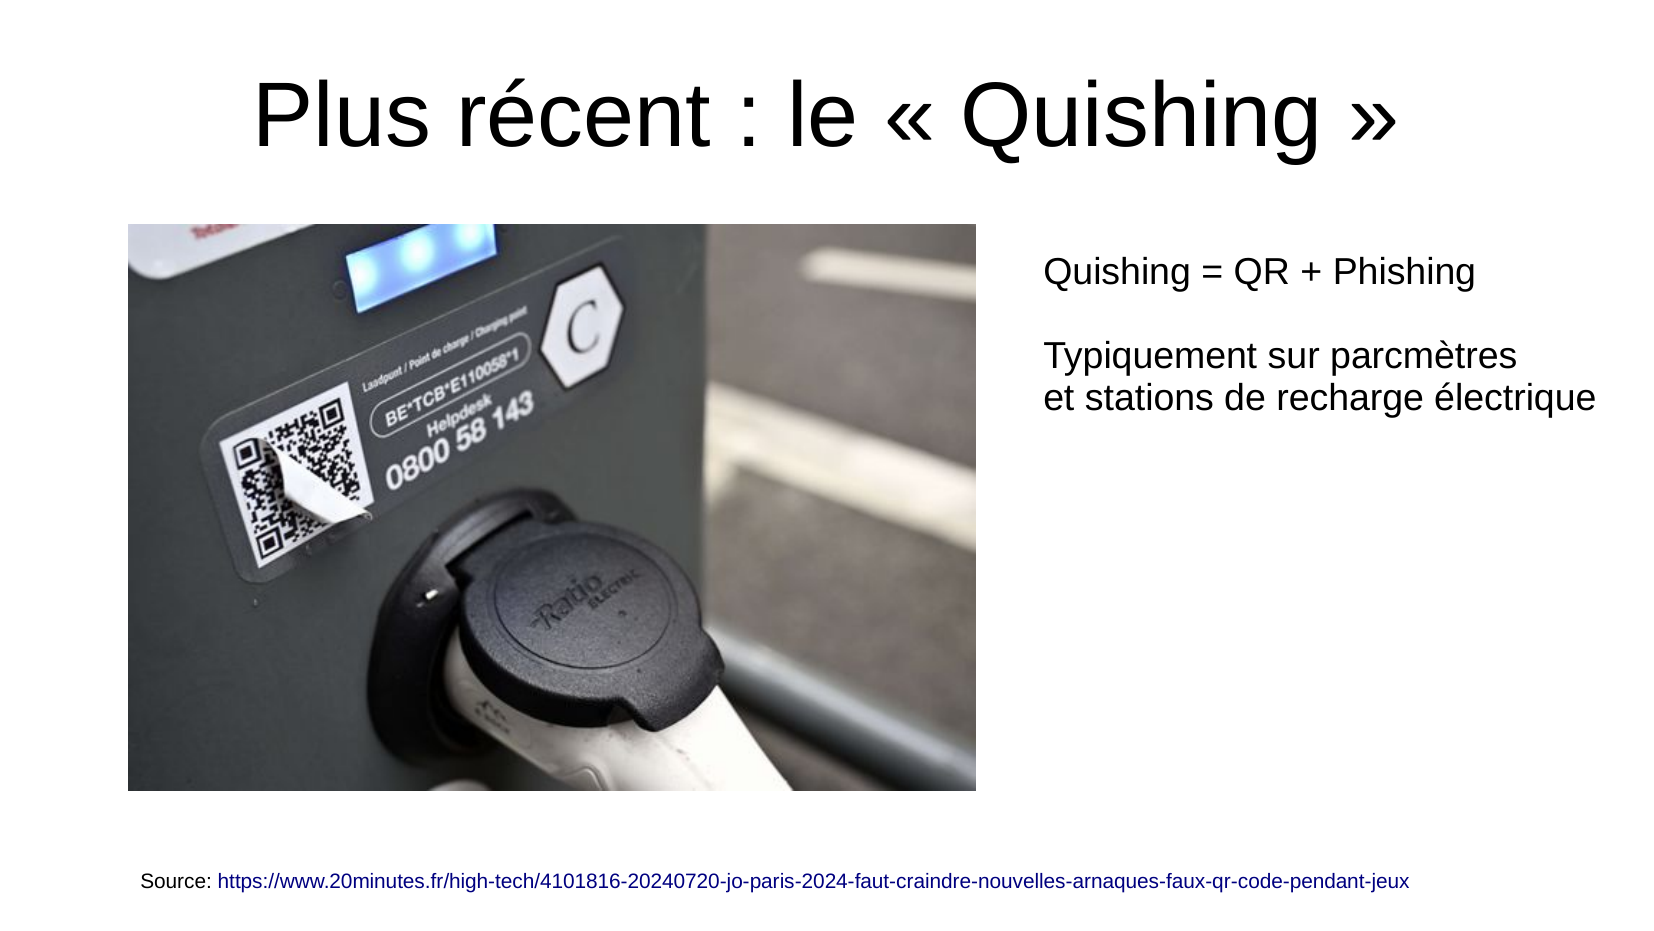

# Plus récent : le « Quishing »
Quishing = QR + Phishing
Typiquement sur parcmètres
et stations de recharge électrique
Source: https://www.20minutes.fr/high-tech/4101816-20240720-jo-paris-2024-faut-craindre-nouvelles-arnaques-faux-qr-code-pendant-jeux